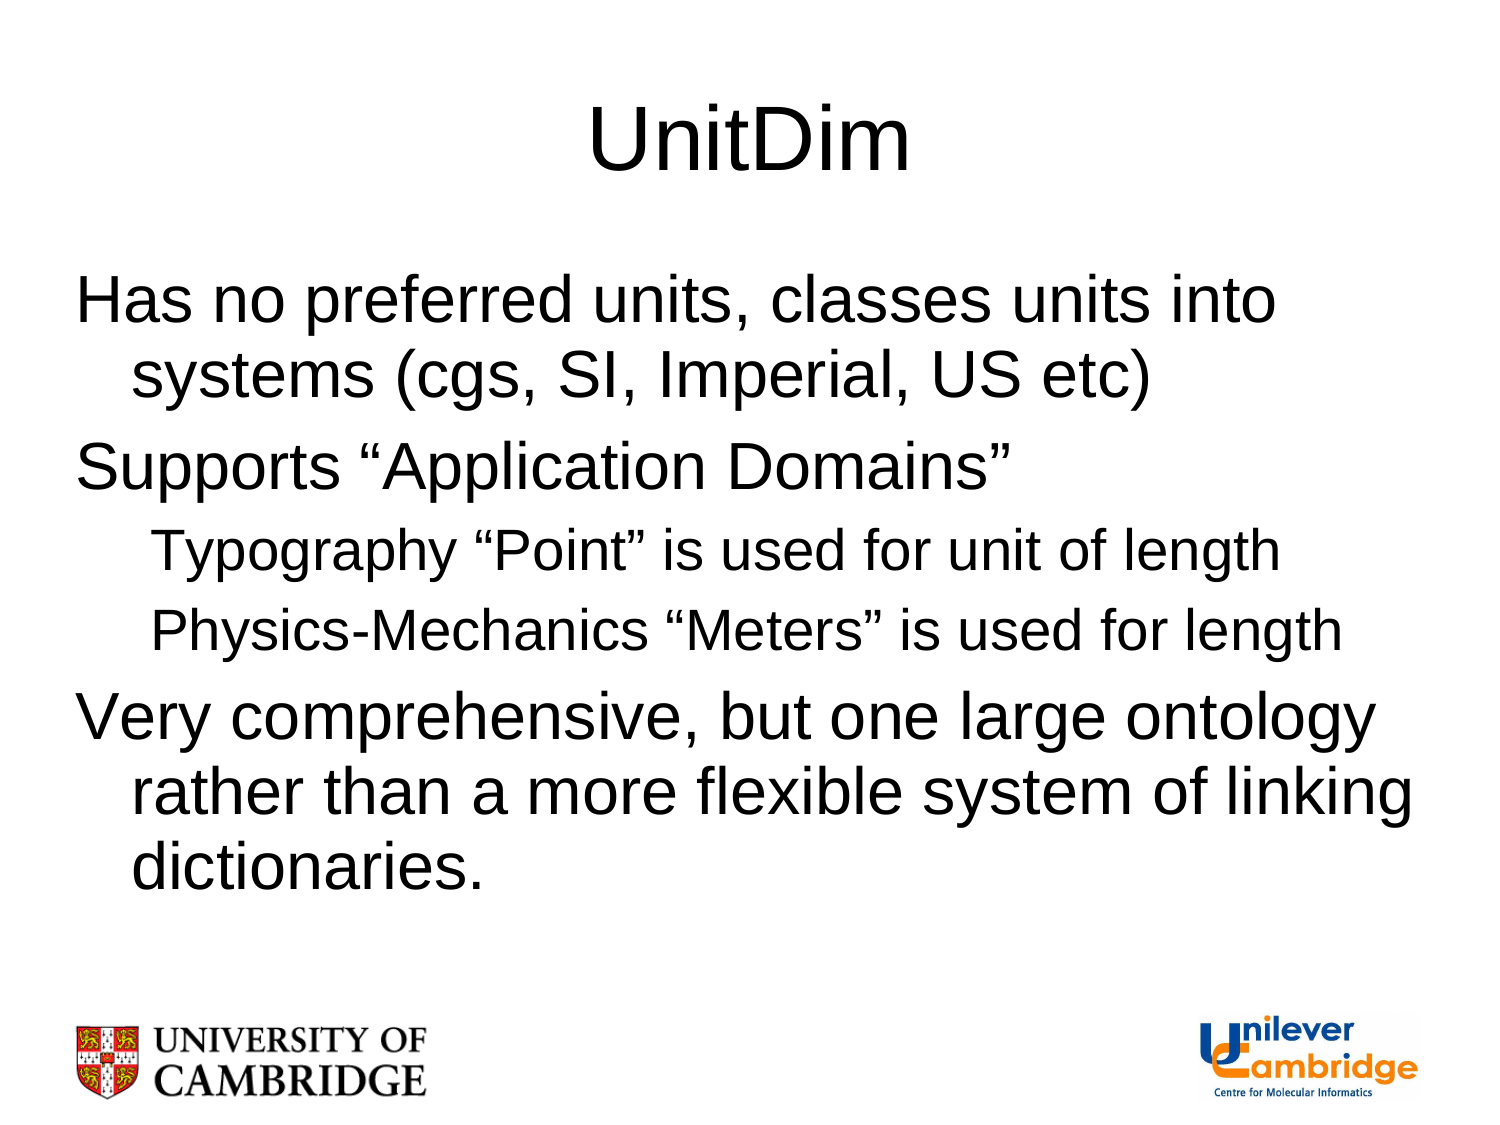

# UnitDim
Has no preferred units, classes units into systems (cgs, SI, Imperial, US etc)
Supports “Application Domains”
Typography “Point” is used for unit of length
Physics-Mechanics “Meters” is used for length
Very comprehensive, but one large ontology rather than a more flexible system of linking dictionaries.